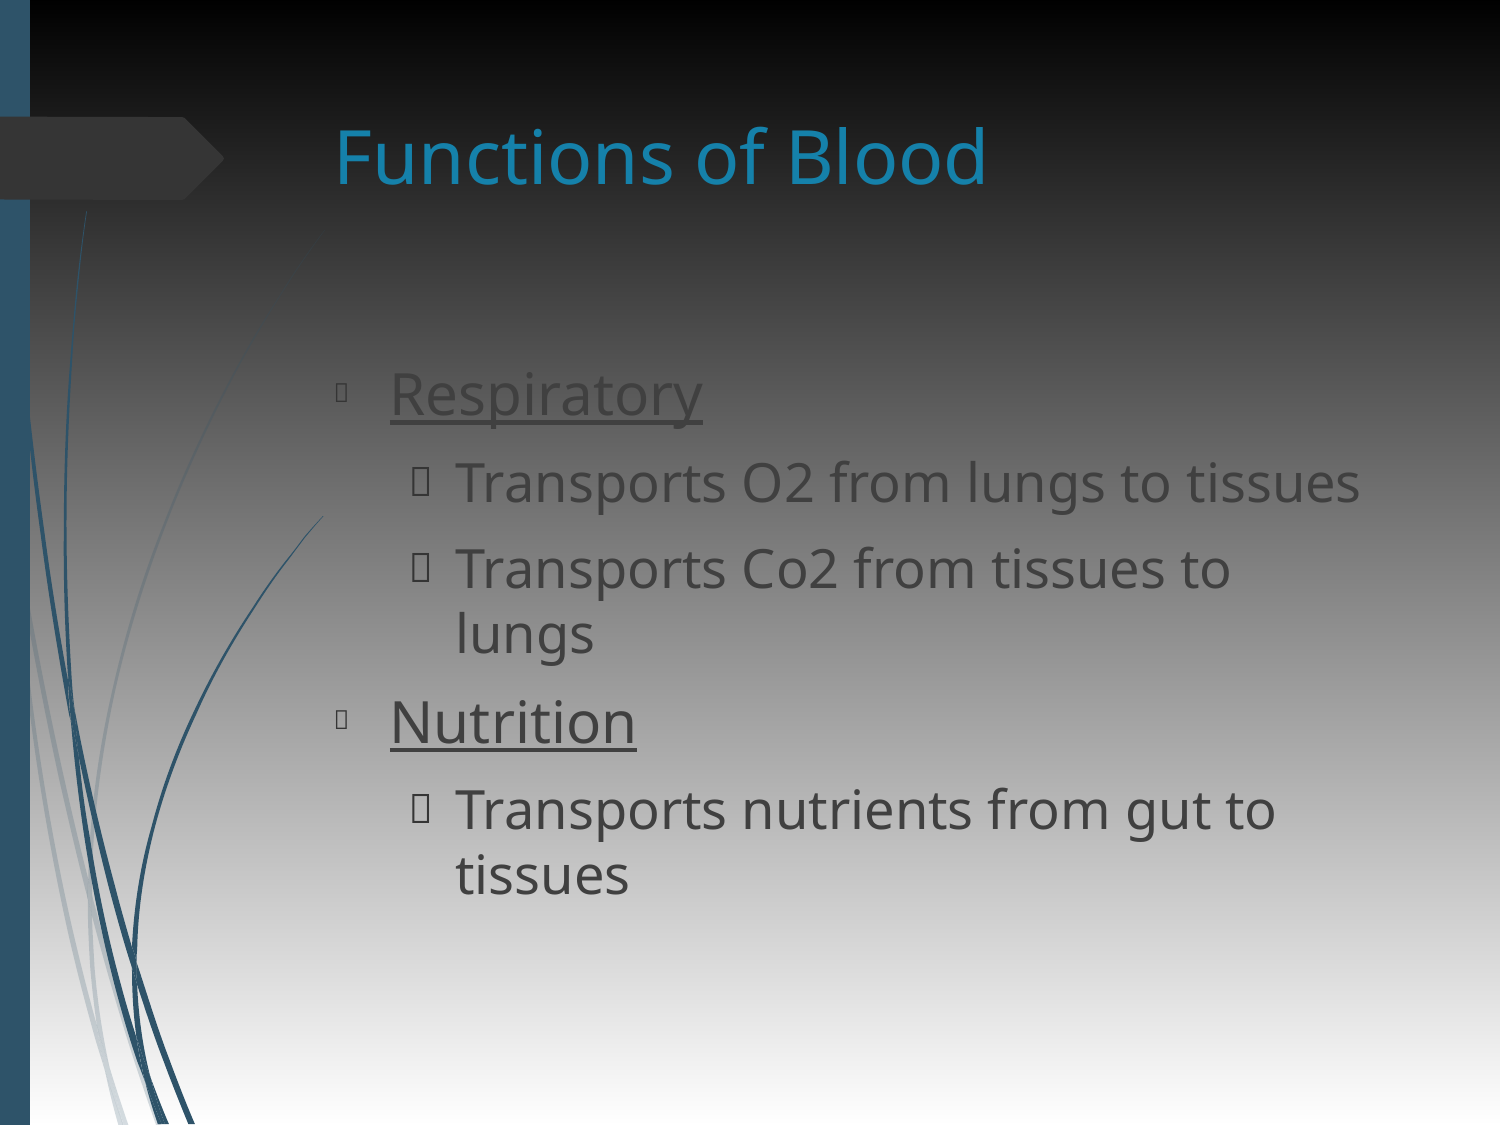

# Functions of Blood
Respiratory
Transports O2 from lungs to tissues
Transports Co2 from tissues to lungs
Nutrition
Transports nutrients from gut to tissues